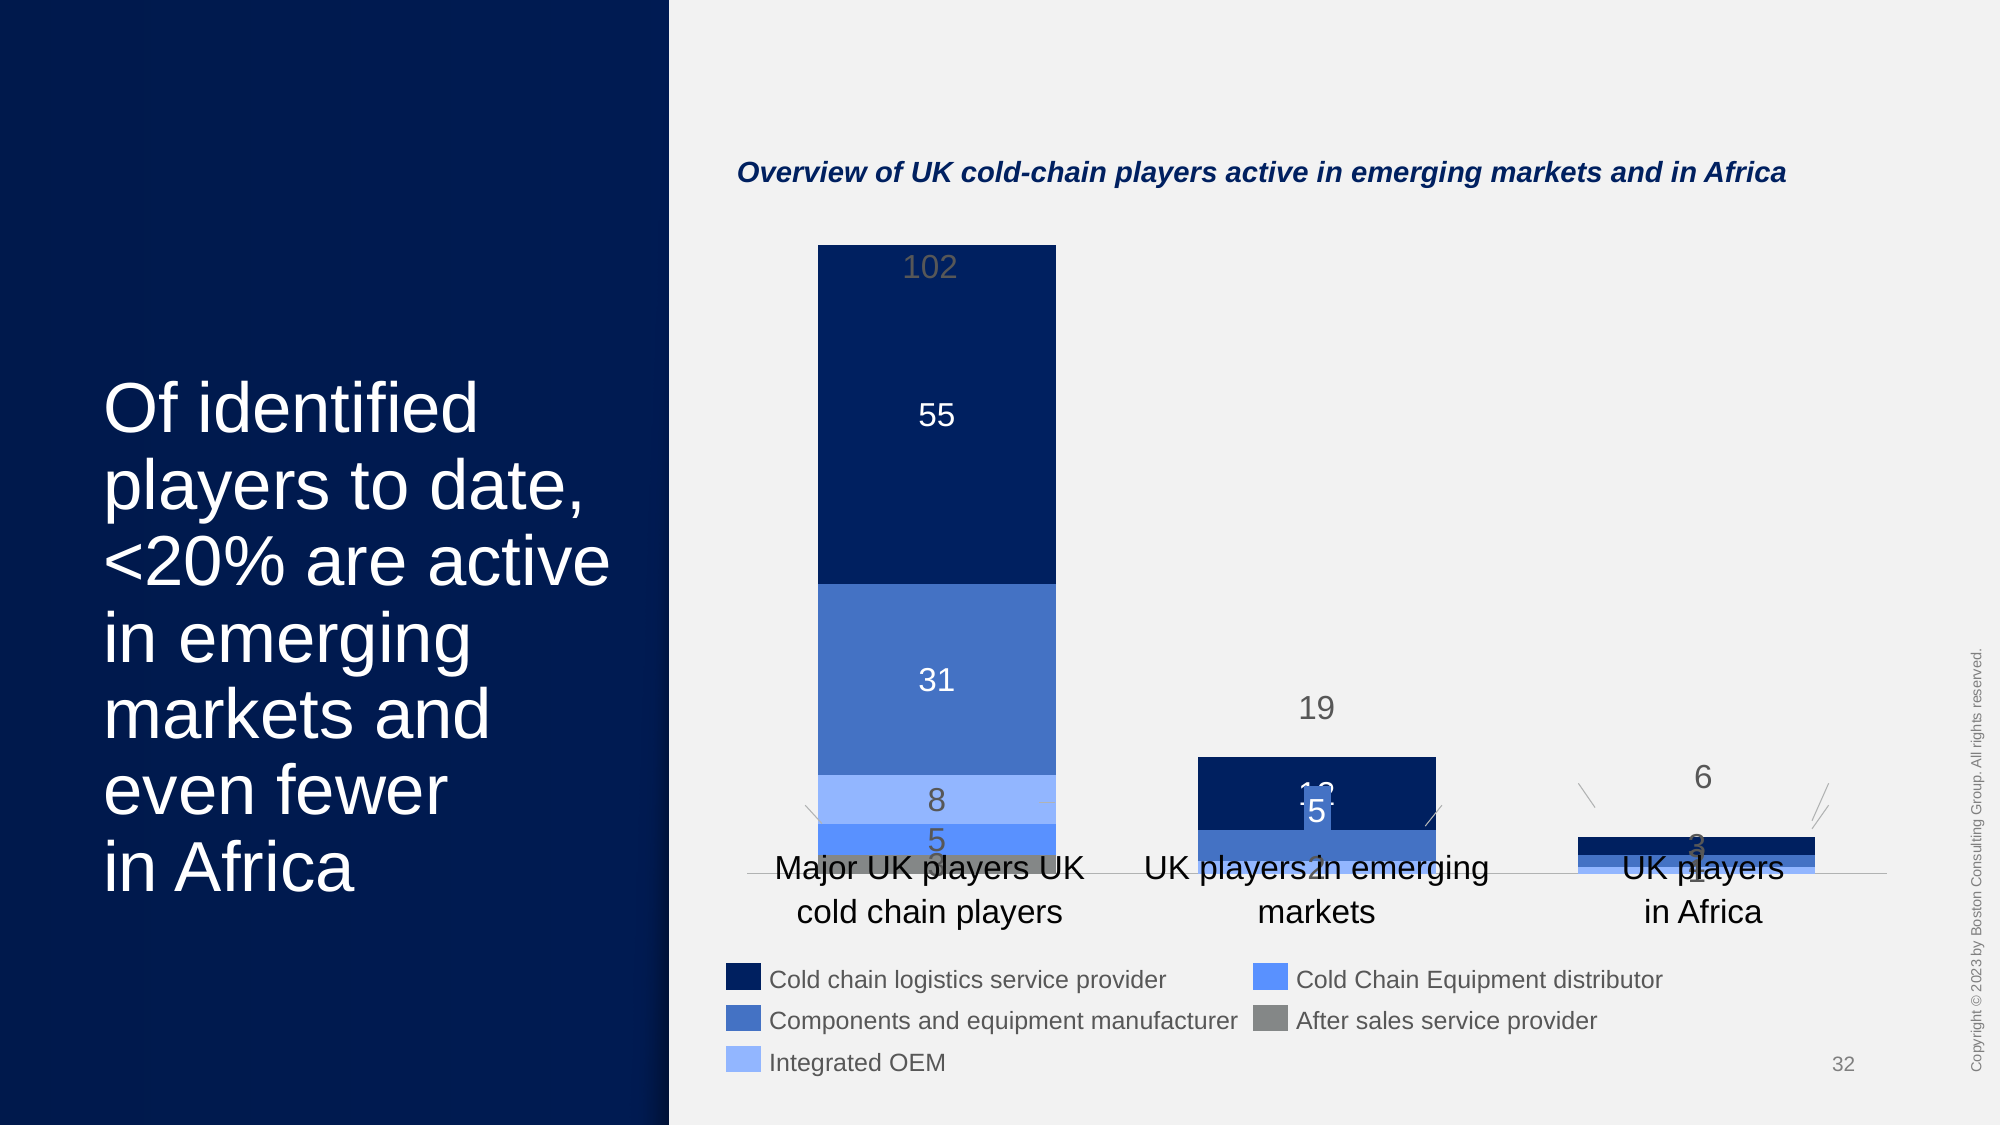

~31 KB / 37,263 KB
Overview of UK cold-chain players active in emerging markets and in Africa
### Chart
| Category | Series1 | Series2 | Series3 | Series4 | Series5 |
|---|---|---|---|---|---|
| 1 | 3.0 | 5.0 | 8.0 | 31.0 | 55.0 |
| 2 | 2.0 | 5.0 | 12.0 | None | None |
| 3 | 1.0 | 2.0 | 3.0 | None | None |102
# Of identified players to date, <20% are active in emerging markets and even fewer in Africa
19
6
5
Major UK players UK cold chain players
UK players in emerging
markets
UK players
in Africa
Cold chain logistics service provider
Cold Chain Equipment distributor
Components and equipment manufacturer
After sales service provider
Integrated OEM